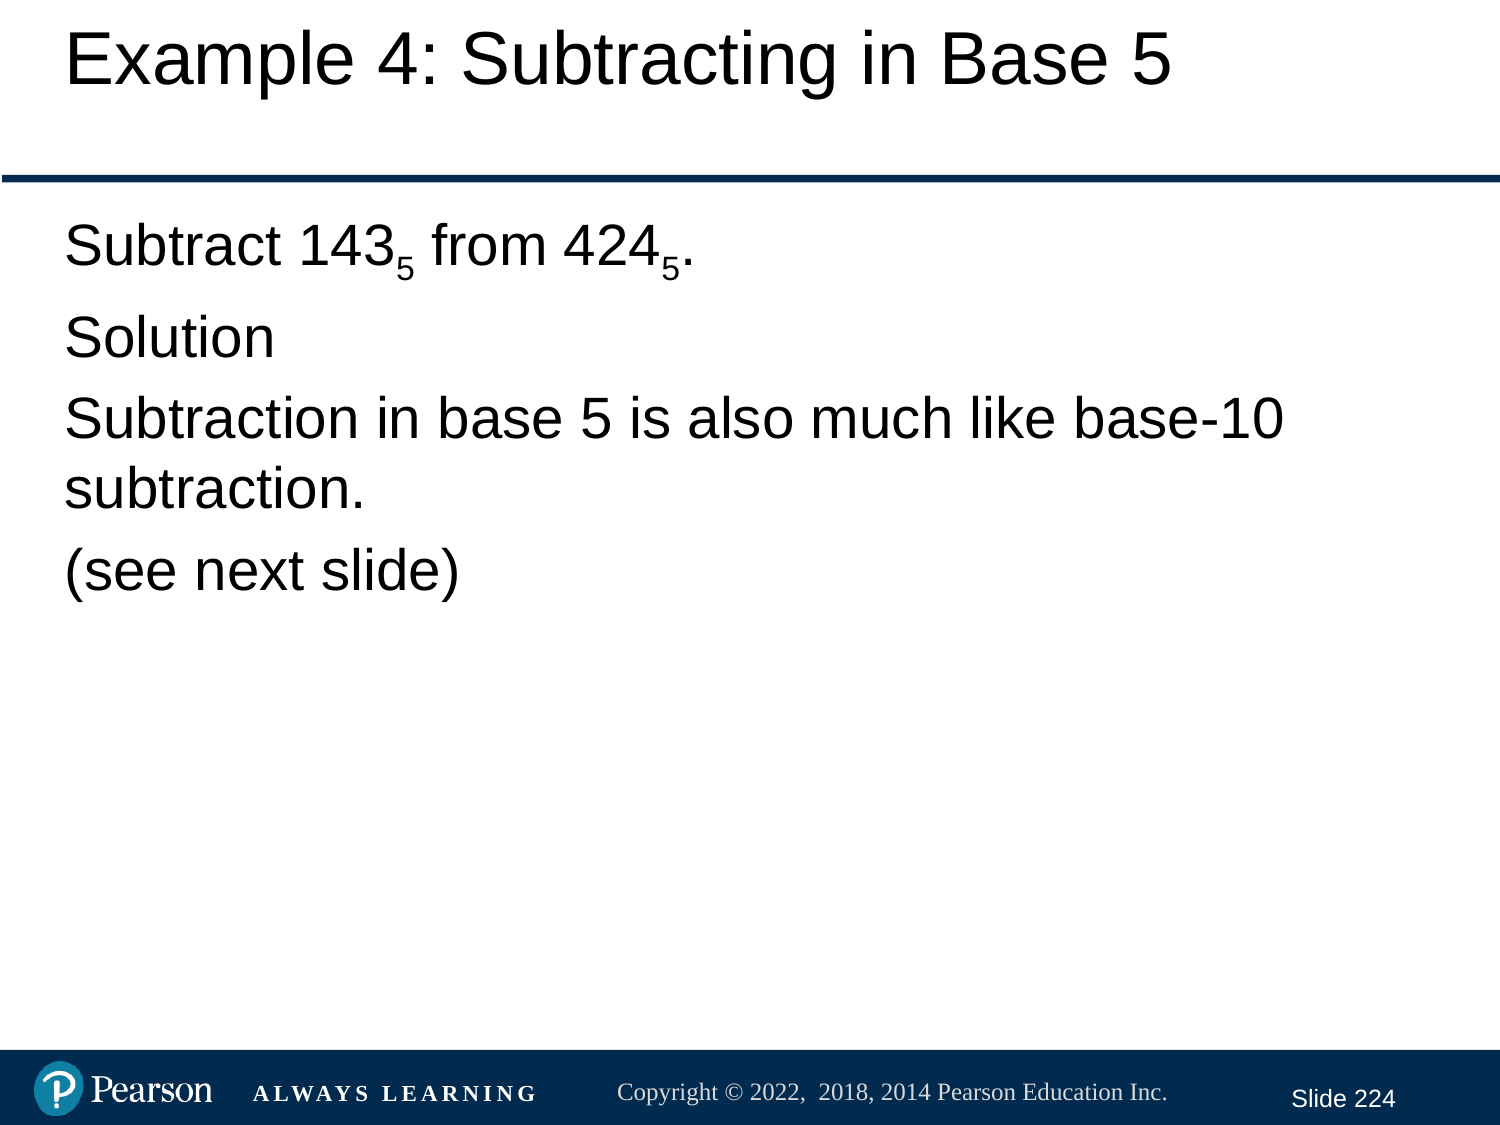

# Example 4: Subtracting in Base 5
Subtract 1435 from 4245.
Solution
Subtraction in base 5 is also much like base-10 subtraction.
(see next slide)